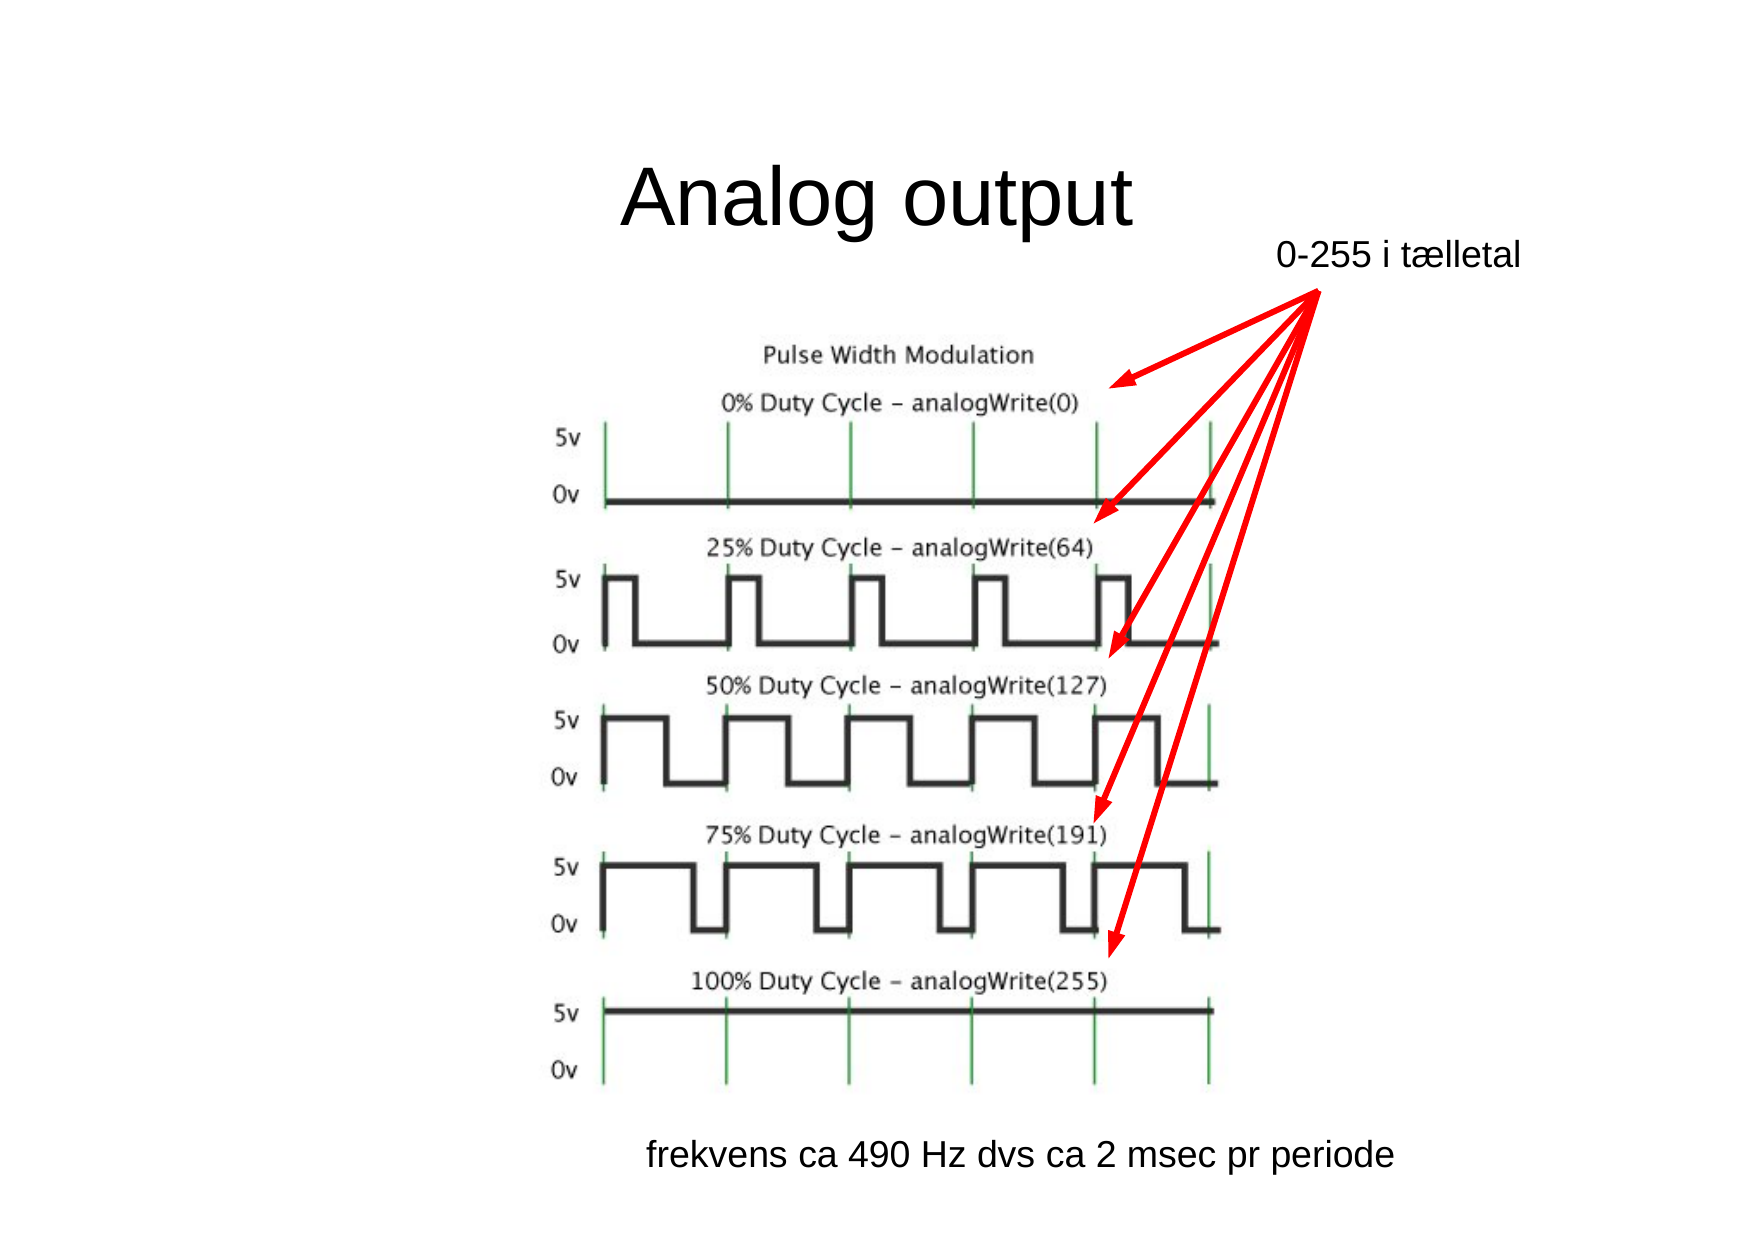

# Analog output
0-255 i tælletal
frekvens ca 490 Hz dvs ca 2 msec pr periode
34